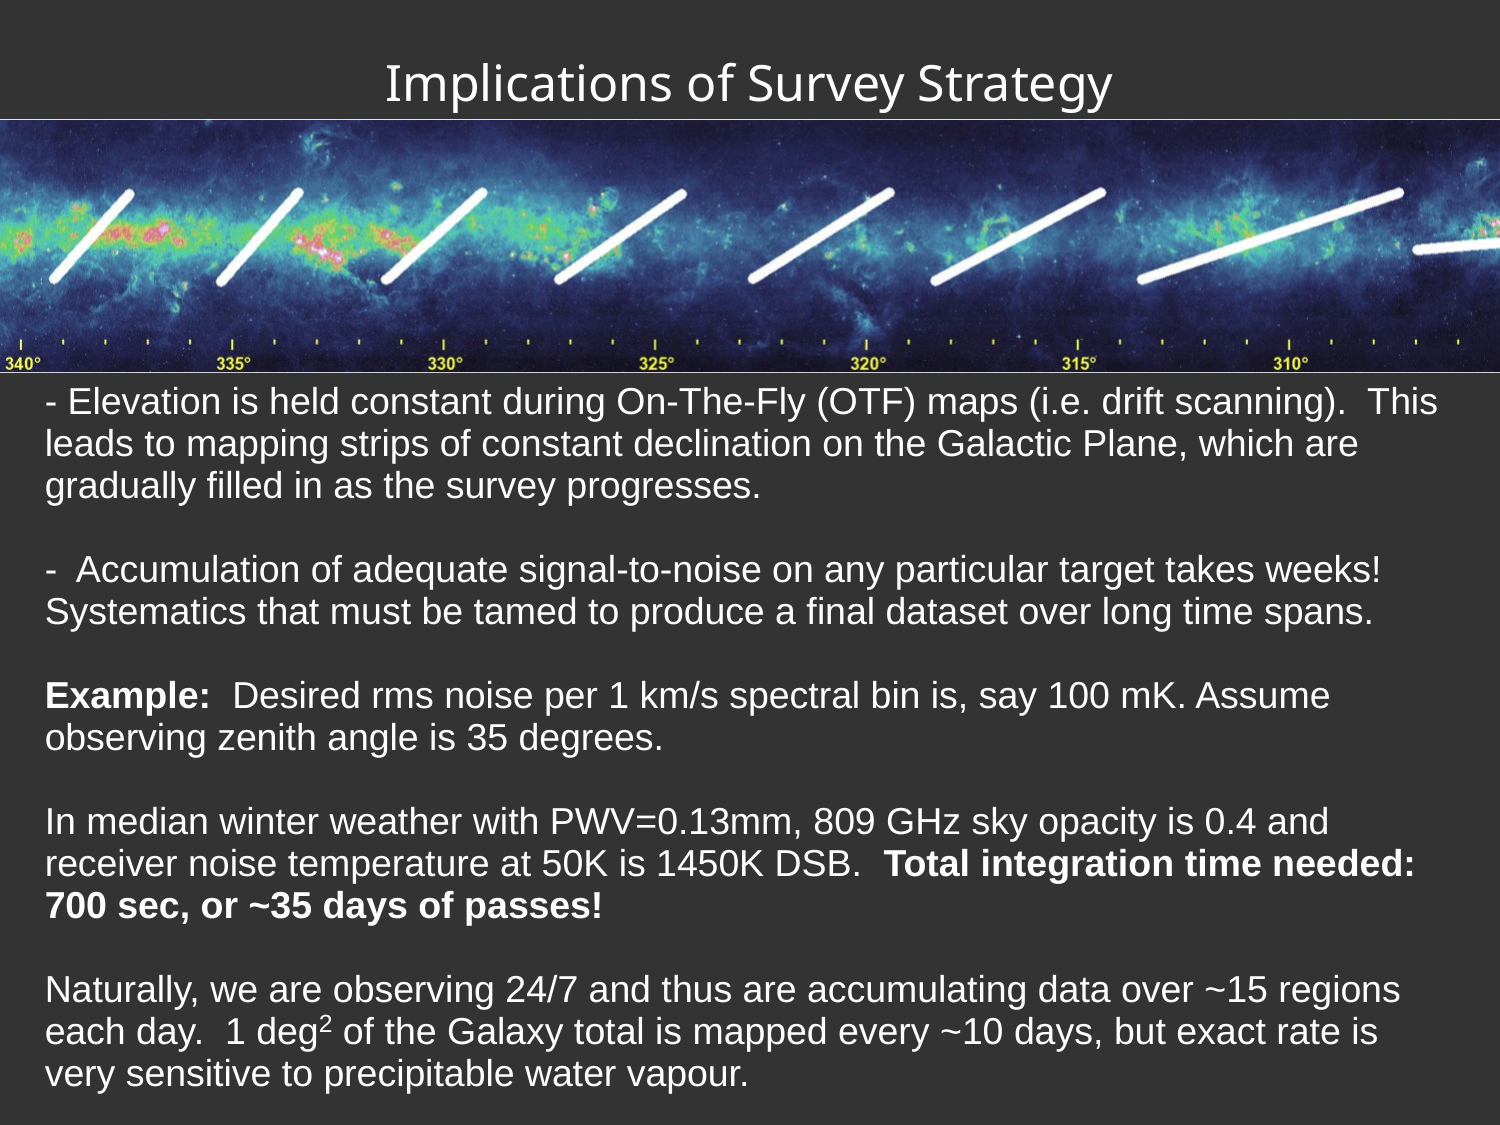

# Implications of Survey Strategy
- Elevation is held constant during On-The-Fly (OTF) maps (i.e. drift scanning). This leads to mapping strips of constant declination on the Galactic Plane, which are gradually filled in as the survey progresses.
- Accumulation of adequate signal-to-noise on any particular target takes weeks! Systematics that must be tamed to produce a final dataset over long time spans.
Example: Desired rms noise per 1 km/s spectral bin is, say 100 mK. Assume observing zenith angle is 35 degrees.
In median winter weather with PWV=0.13mm, 809 GHz sky opacity is 0.4 and receiver noise temperature at 50K is 1450K DSB. Total integration time needed: 700 sec, or ~35 days of passes!
Naturally, we are observing 24/7 and thus are accumulating data over ~15 regions each day. 1 deg2 of the Galaxy total is mapped every ~10 days, but exact rate is very sensitive to precipitable water vapour.